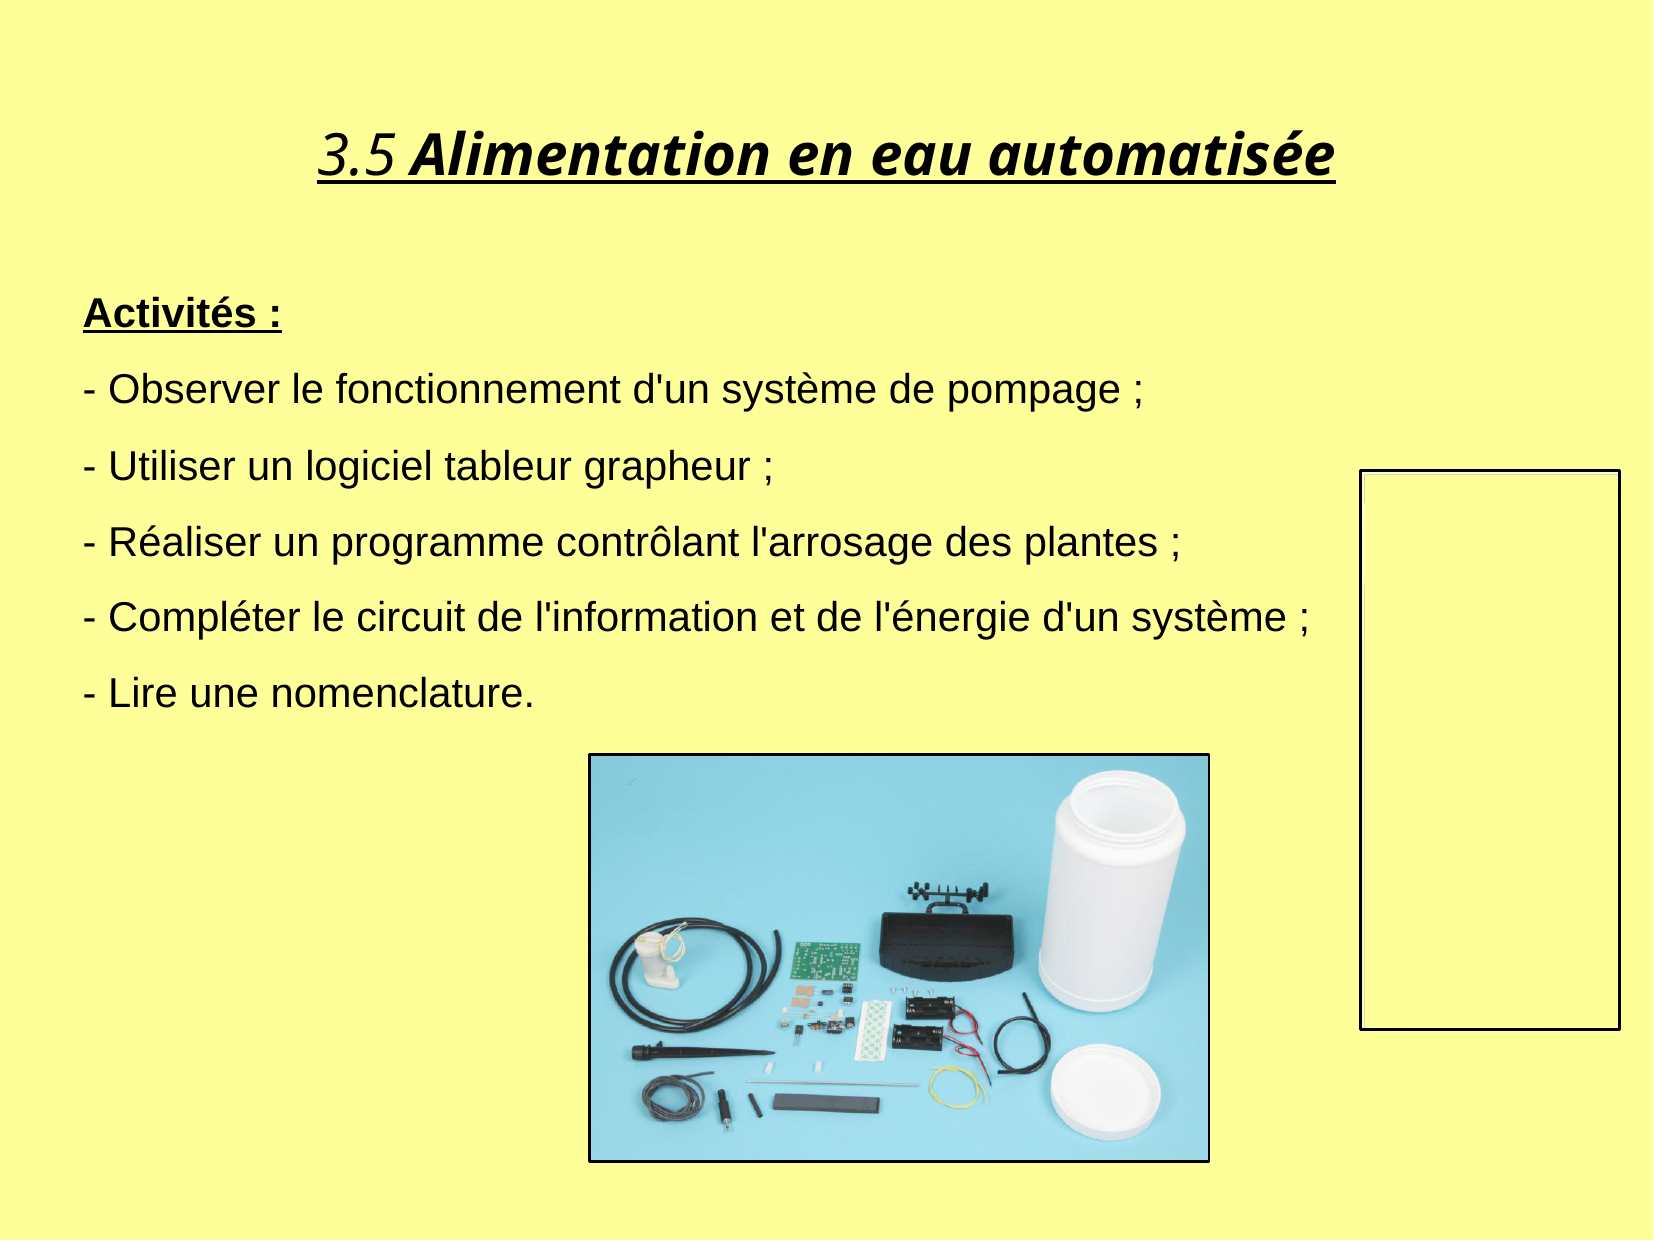

# 3.5 Alimentation en eau automatisée
Activités :
- Observer le fonctionnement d'un système de pompage ;
- Utiliser un logiciel tableur grapheur ;
- Réaliser un programme contrôlant l'arrosage des plantes ;
- Compléter le circuit de l'information et de l'énergie d'un système ;
- Lire une nomenclature.